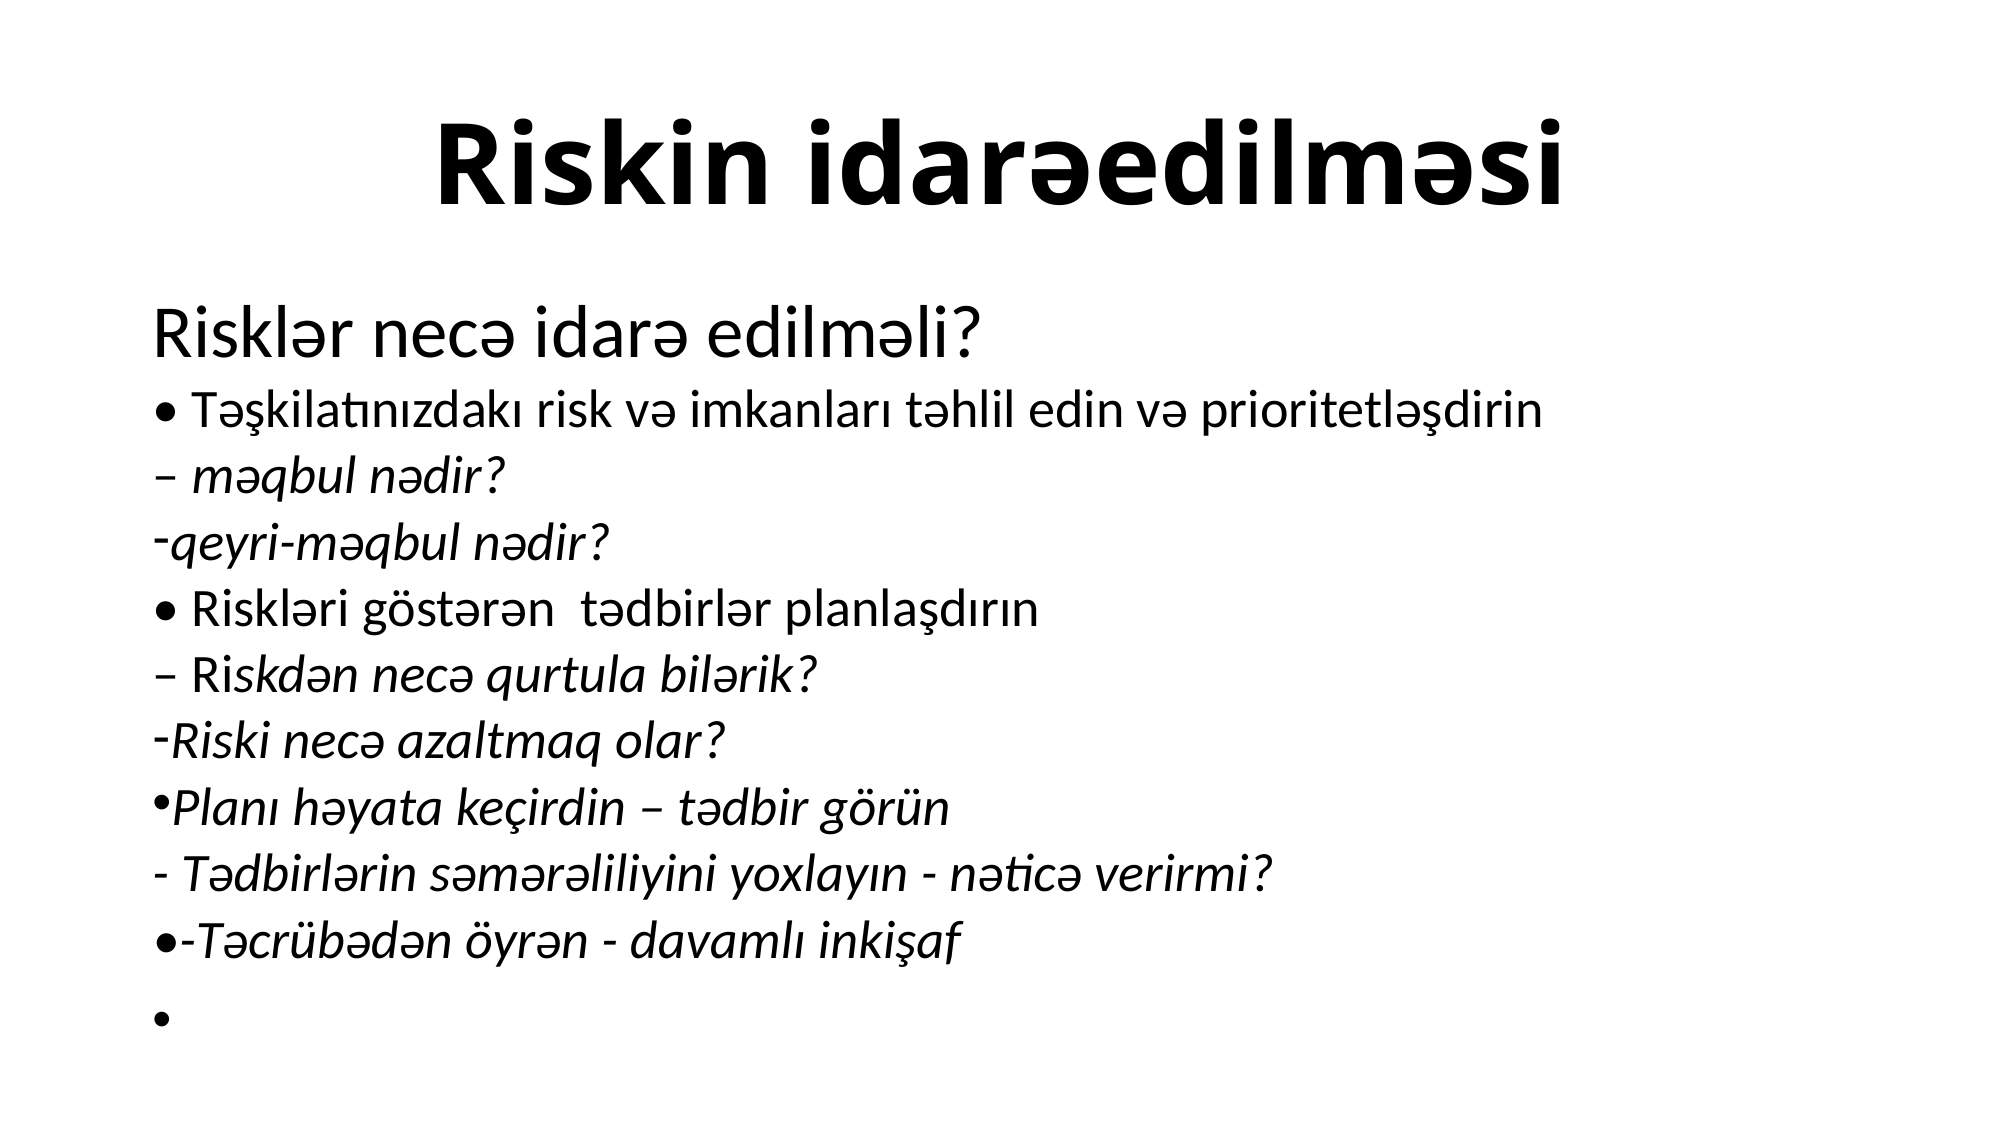

# Riskin idarəedilməsi
Risklər necə idarə edilməli?
• Təşkilatınızdakı risk və imkanları təhlil edin və prioritetləşdirin
– məqbul nədir?
qeyri-məqbul nədir?
• Riskləri göstərən tədbirlər planlaşdırın
– Riskdən necə qurtula bilərik?
Riski necə azaltmaq olar?
Planı həyata keçirdin – tədbir görün
- Tədbirlərin səmərəliliyini yoxlayın - nəticə verirmi?
•-Təcrübədən öyrən - davamlı inkişaf